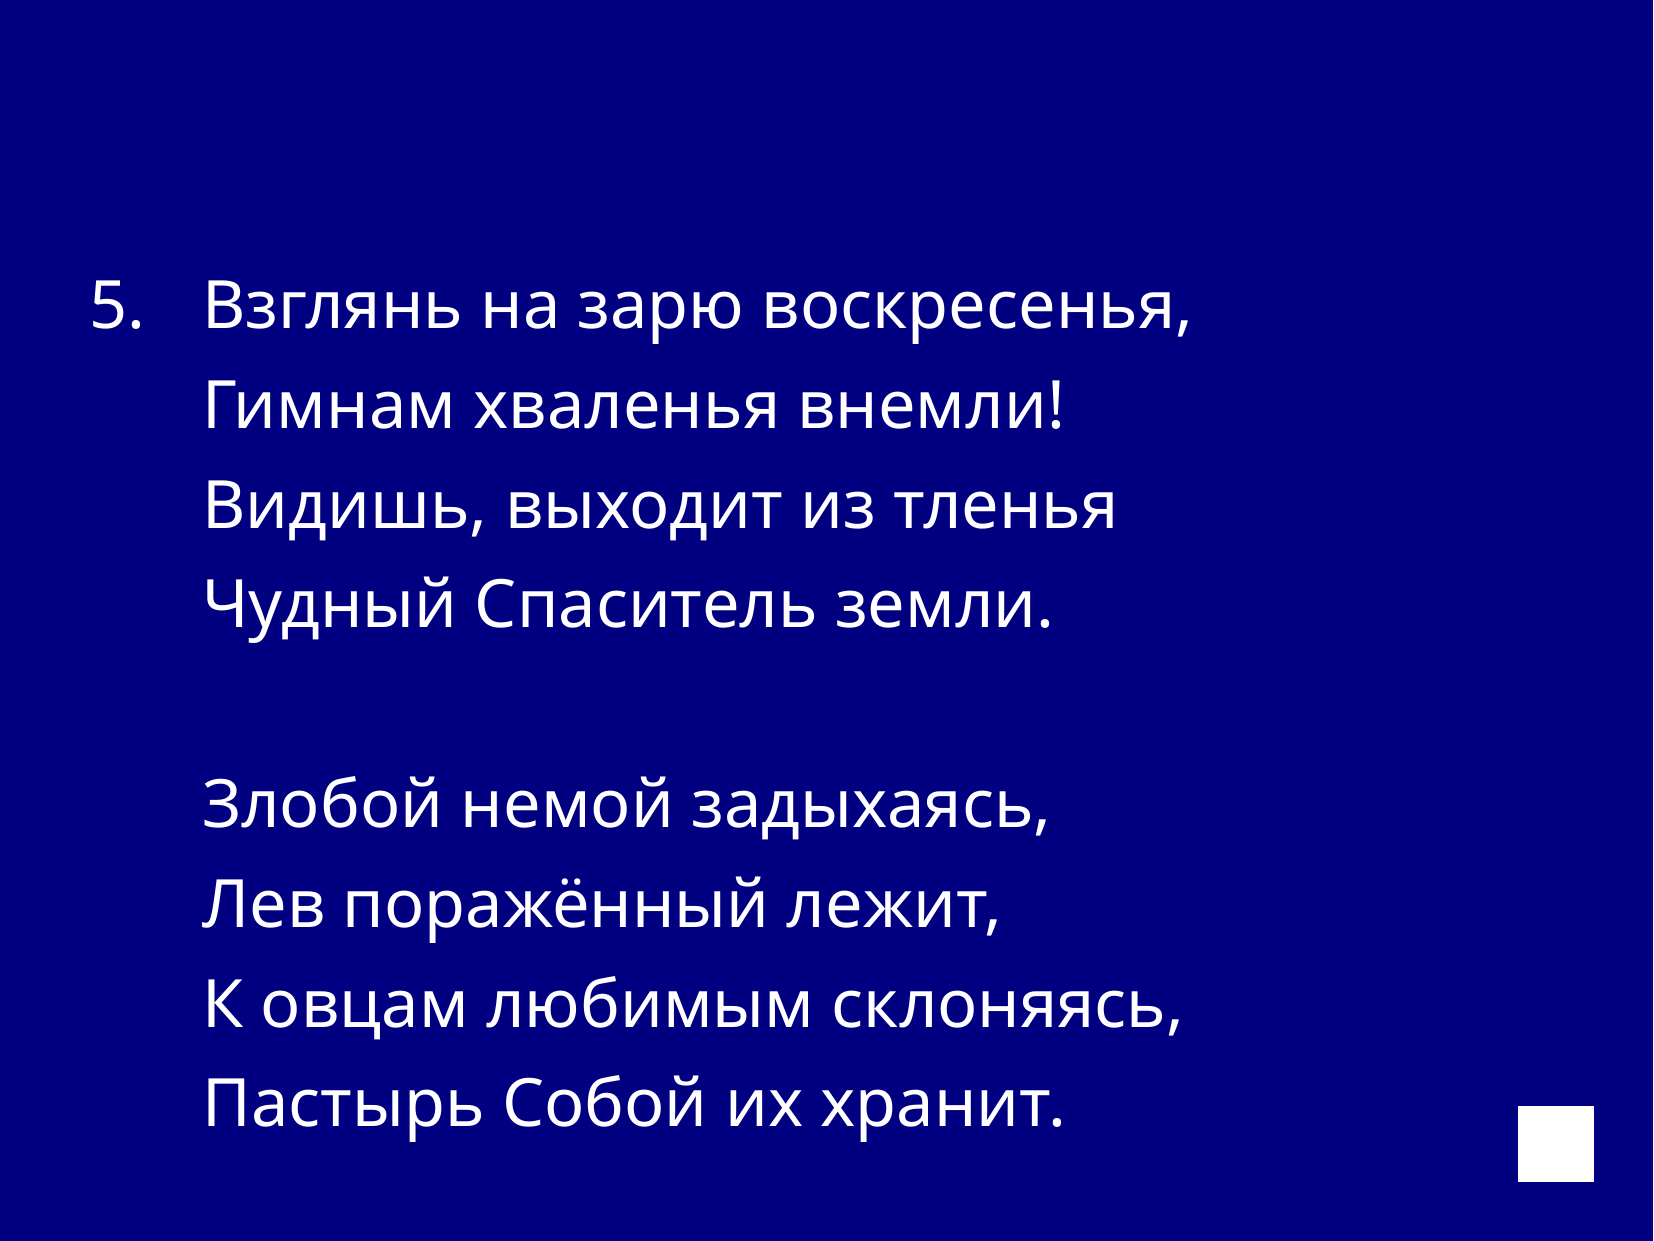

5.	Взглянь на зарю воскресенья,
	Гимнам хваленья внемли!
	Видишь, выходит из тленья
	Чудный Спаситель земли.
	Злобой немой задыхаясь,
	Лев поражённый лежит,
	К овцам любимым склоняясь,
	Пастырь Собой их хранит.